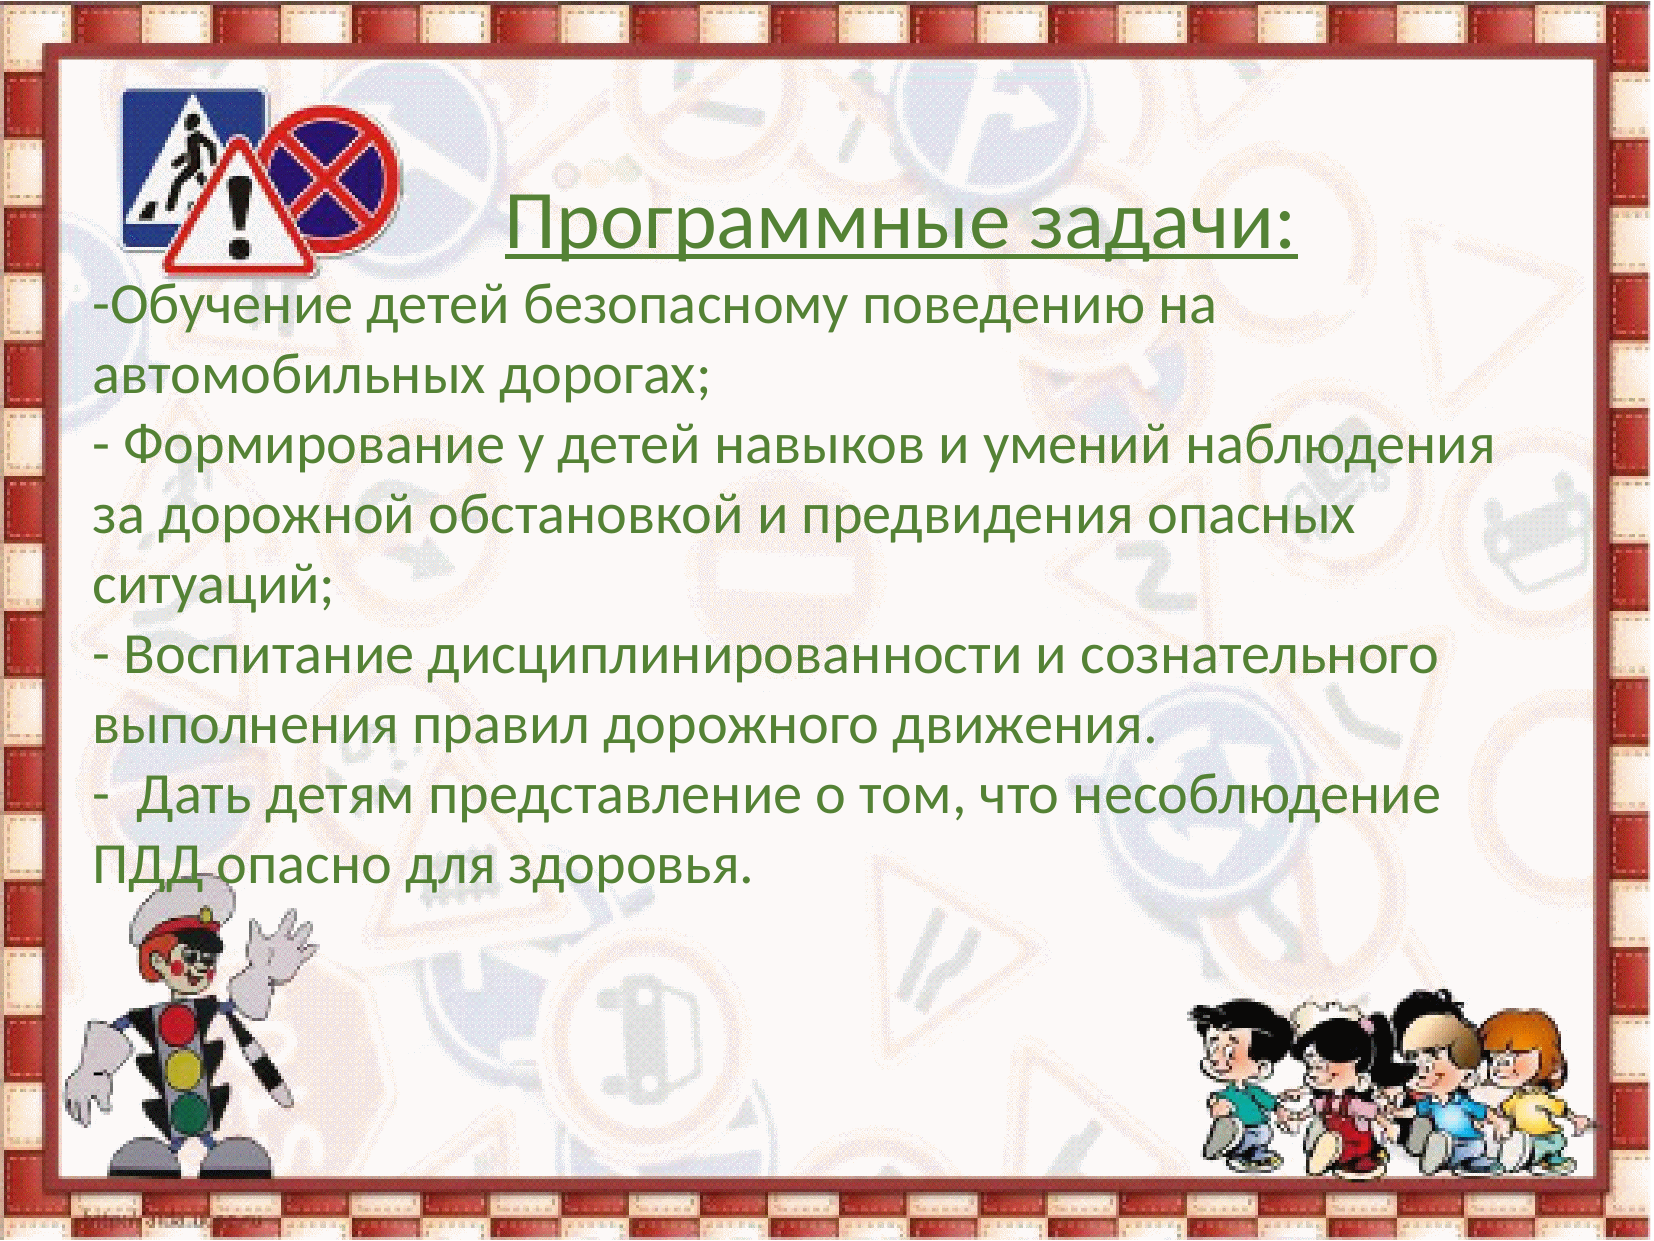

Программные задачи:
-Обучение детей безопасному поведению на автомобильных дорогах;
- Формирование у детей навыков и умений наблюдения за дорожной обстановкой и предвидения опасных ситуаций;
- Воспитание дисциплинированности и сознательного выполнения правил дорожного движения.
- Дать детям представление о том, что несоблюдение ПДД опасно для здоровья.